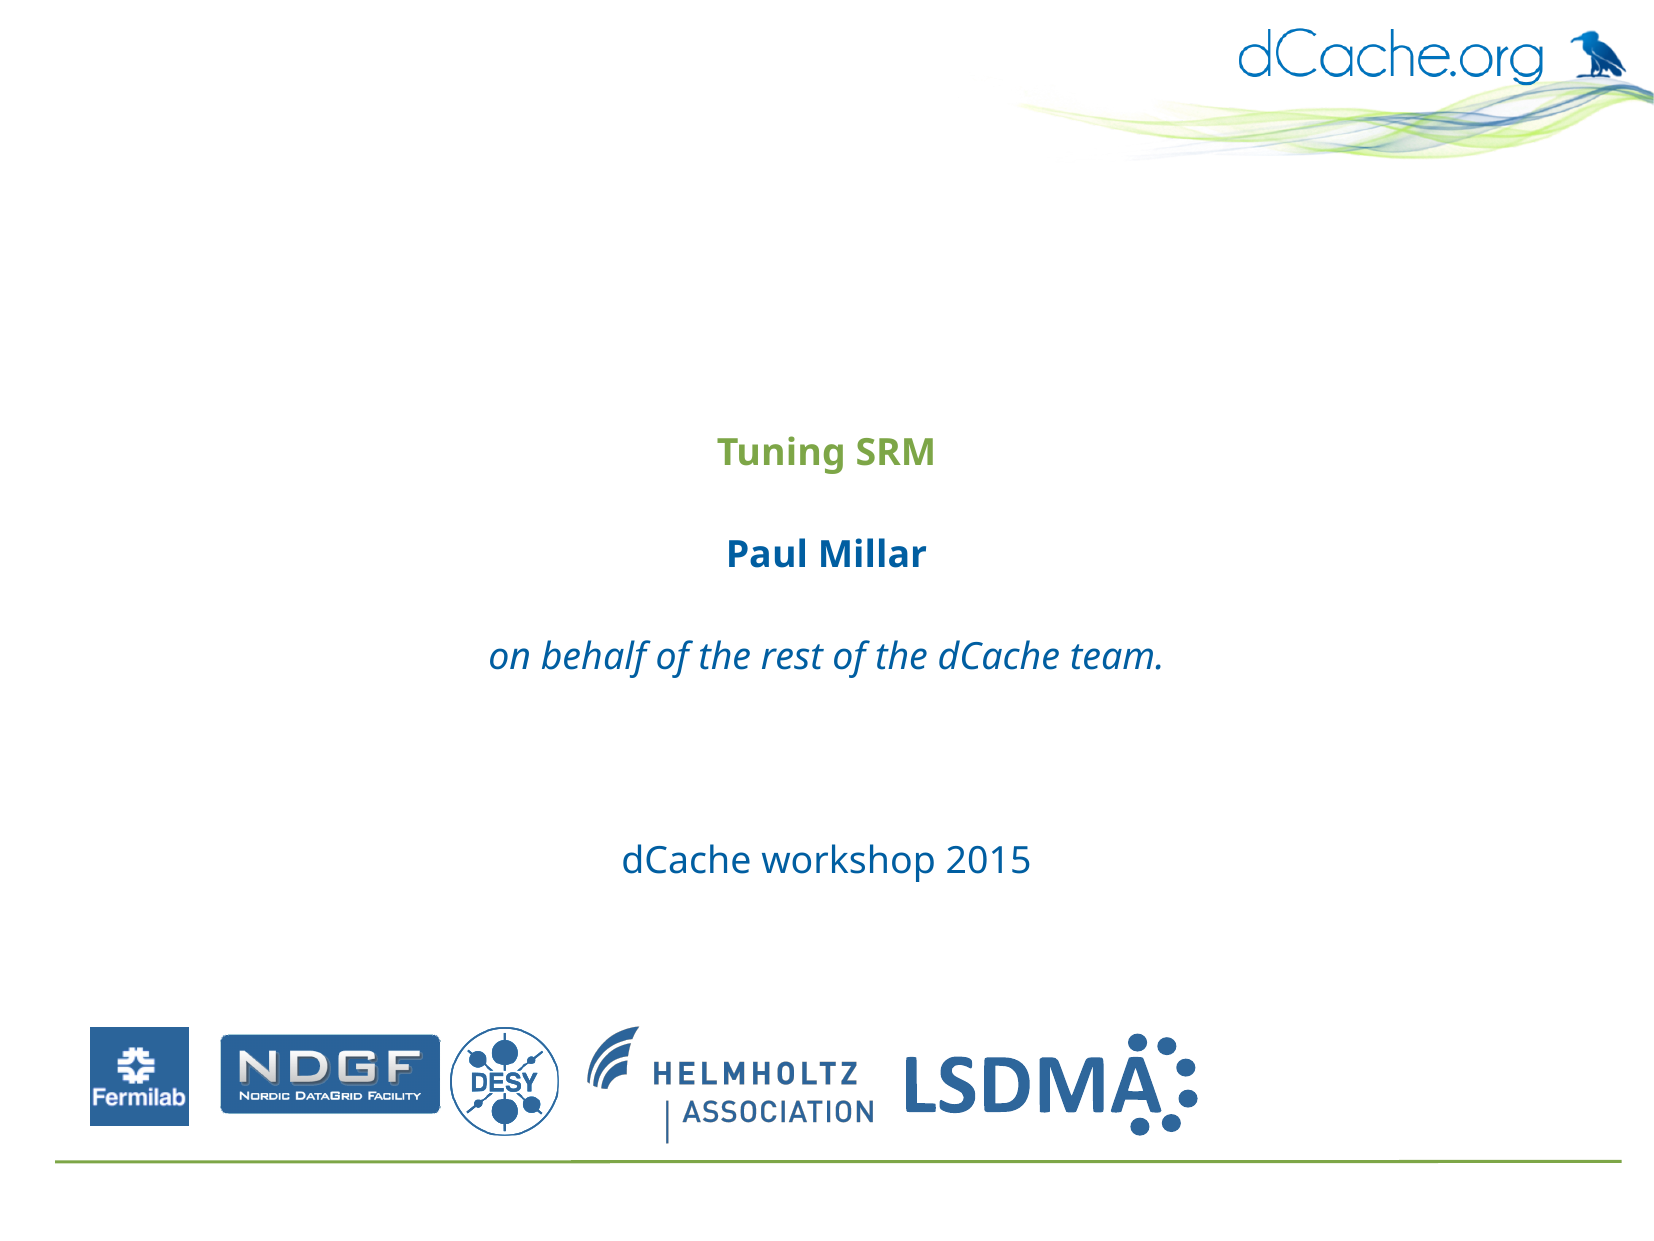

Tuning SRM
Paul Millar
on behalf of the rest of the dCache team.
dCache workshop 2015